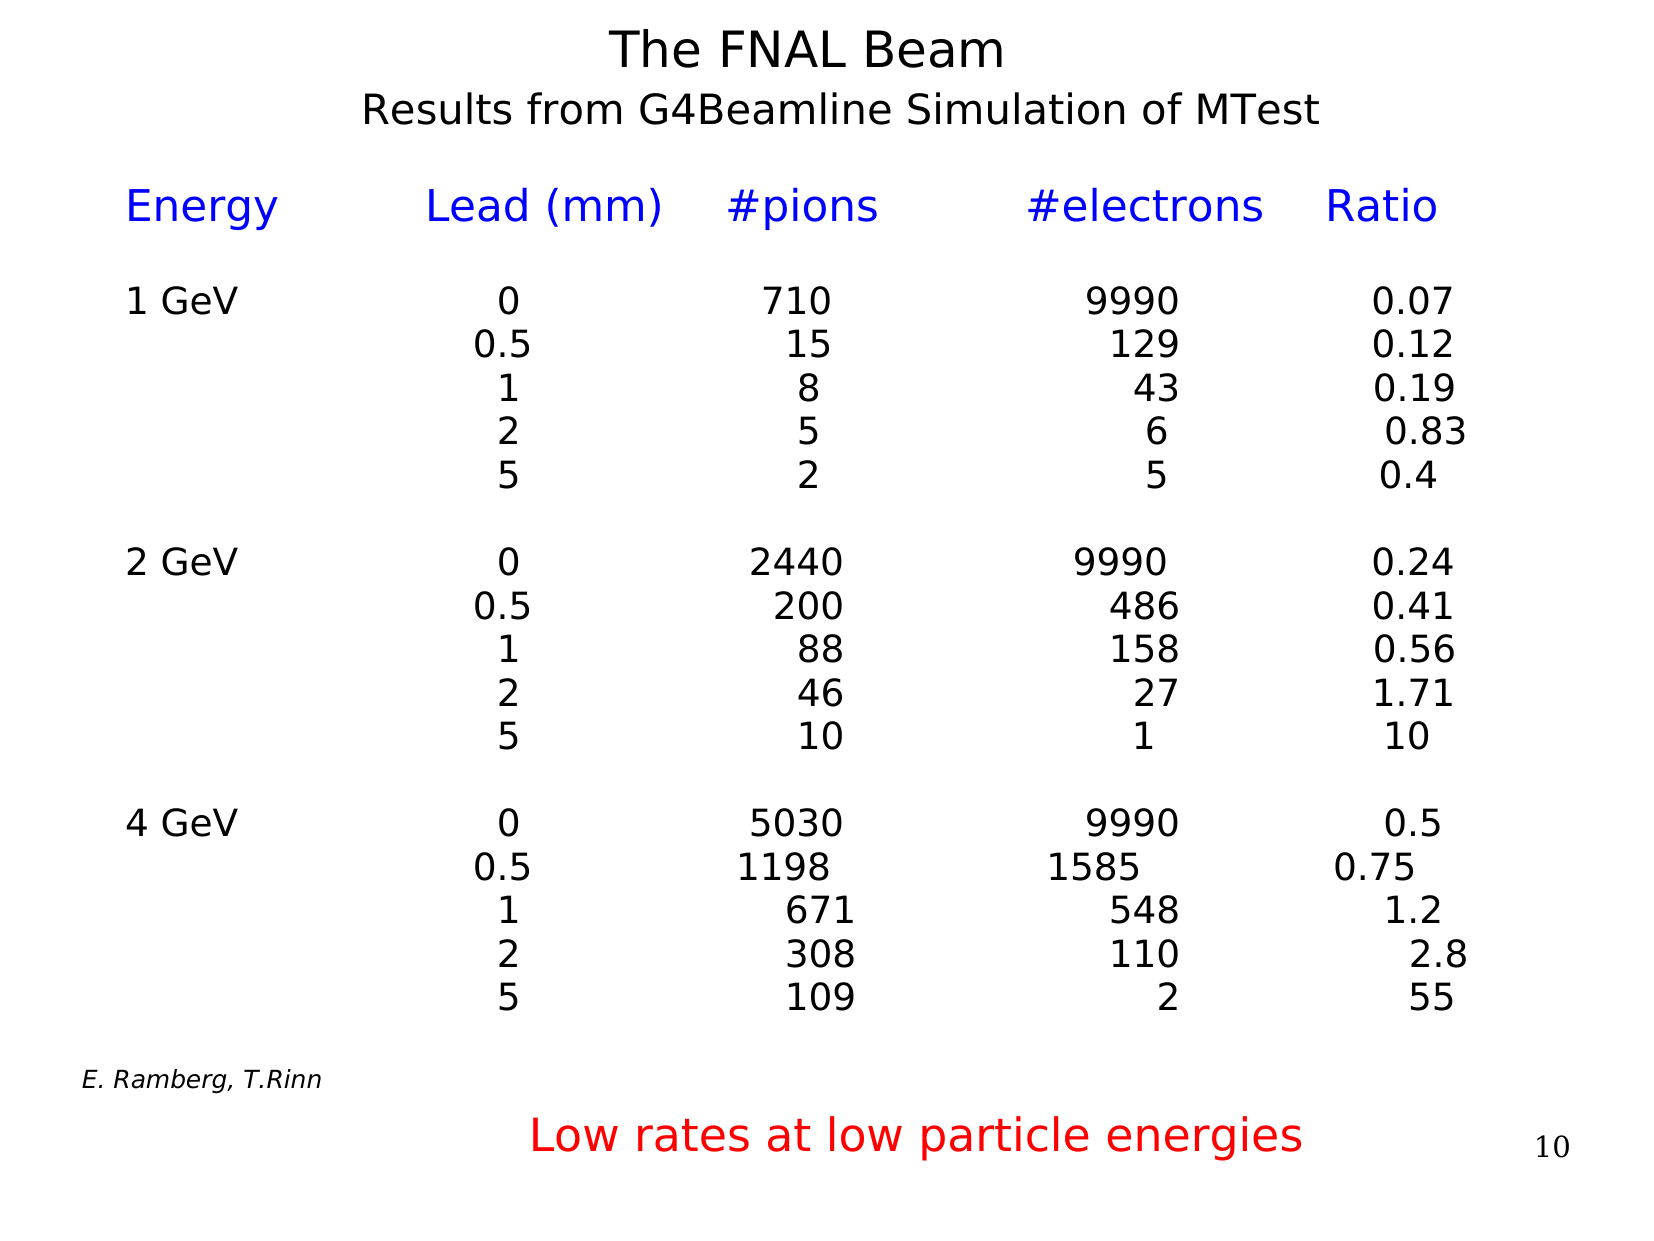

The FNAL Beam
# Results from G4Beamline Simulation of MTest
Energy	Lead (mm)	#pions	#electrons	Ratio
1 GeV		 0		 710		 9990 0.07
		 0.5		 15		 129 0.12
		 1		 8		 43	 0.19
		 2		 5		 6 0.83
		 5		 2		 5	 0.4
2 GeV		 0		 2440		 9990 0.24
		 0.5		 200		 486 0.41
		 1		 88		 158	 0.56
		 2		 46		 27 1.71
		 5		 10 1 10
4 GeV		 0		 5030		 9990 0.5
		 0.5 1198 1585 0.75
		 1		 671		 548 1.2
		 2		 308		 110	 2.8
		 5		 109		 2 55
E. Ramberg, T.Rinn
Low rates at low particle energies
10